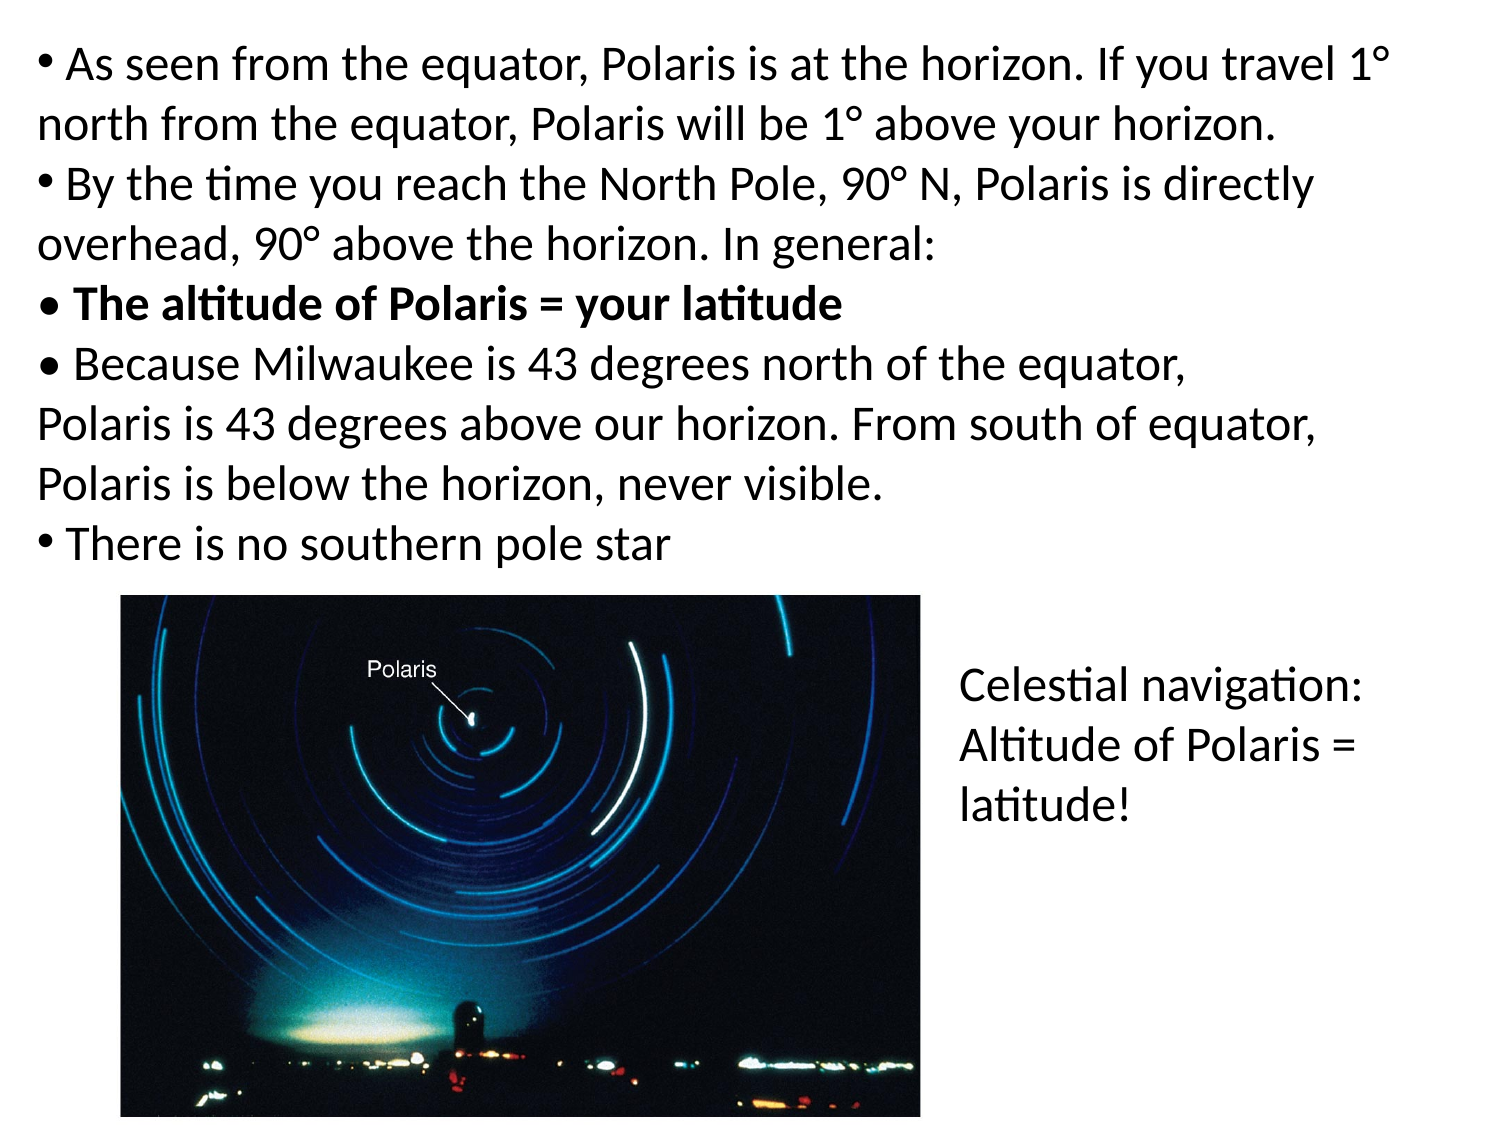

As seen from the equator, Polaris is at the horizon. If you travel 1° north from the equator, Polaris will be 1° above your horizon.
 By the time you reach the North Pole, 90° N, Polaris is directly overhead, 90° above the horizon. In general:
• The altitude of Polaris = your latitude
• Because Milwaukee is 43 degrees north of the equator,
Polaris is 43 degrees above our horizon. From south of equator,
Polaris is below the horizon, never visible.
 There is no southern pole star
Celestial navigation:
Altitude of Polaris = latitude!